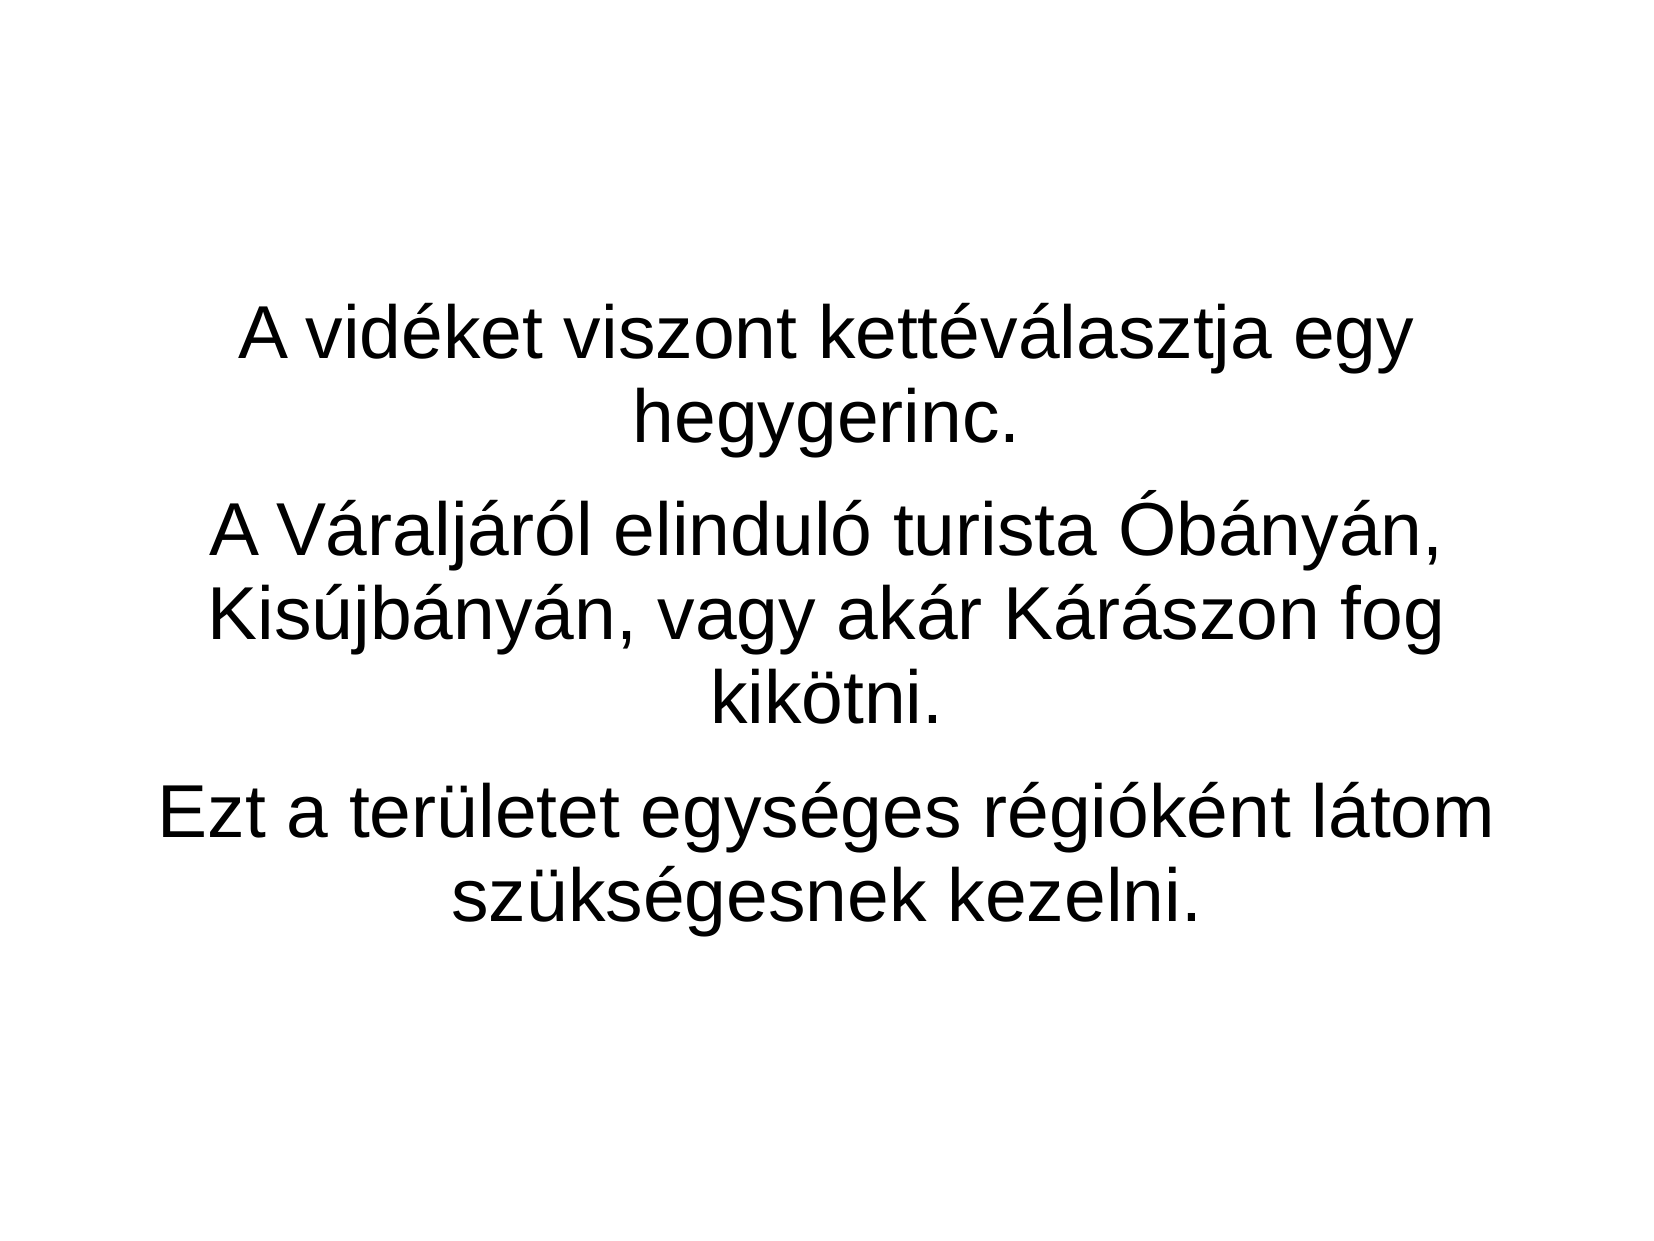

#
A vidéket viszont kettéválasztja egy hegygerinc.
A Váraljáról elinduló turista Óbányán, Kisújbányán, vagy akár Kárászon fog kikötni.
Ezt a területet egységes régióként látom szükségesnek kezelni.